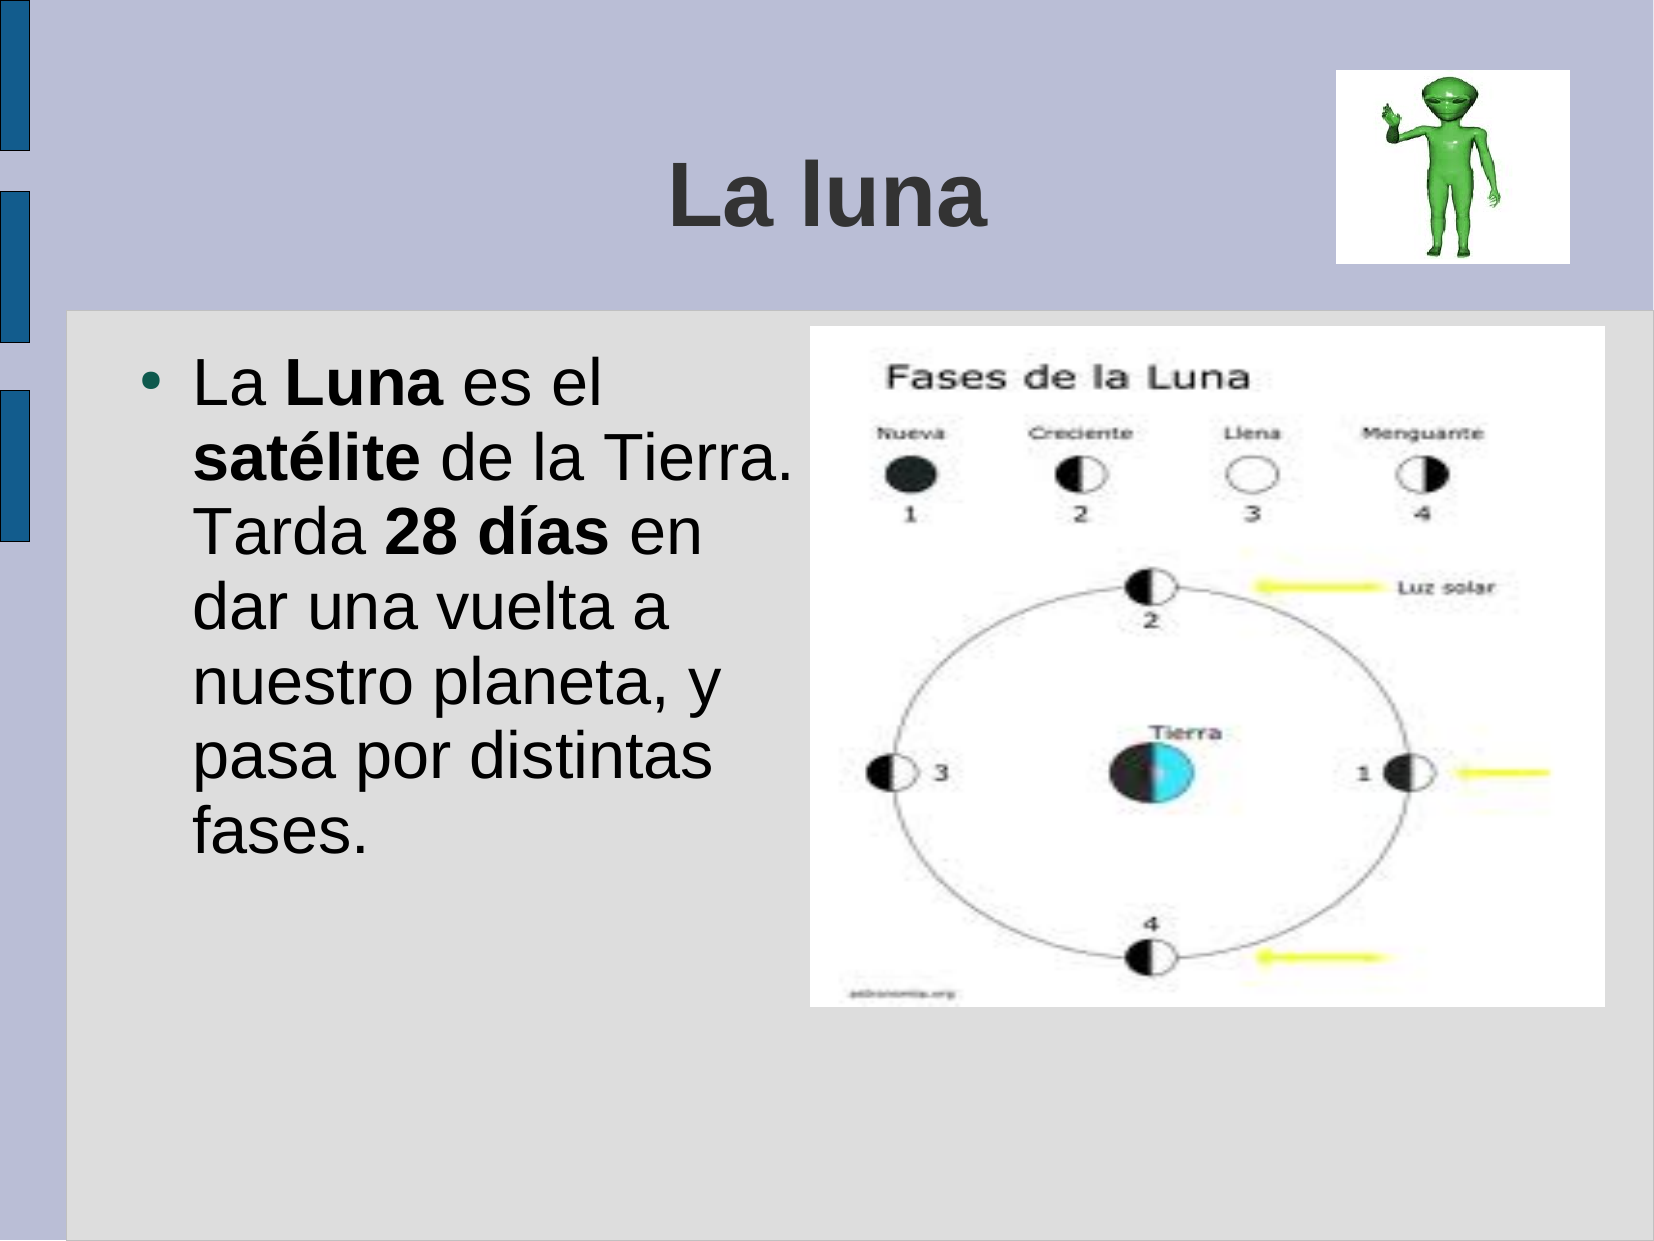

# La luna
La Luna es el satélite de la Tierra. Tarda 28 días en dar una vuelta a nuestro planeta, y pasa por distintas fases.